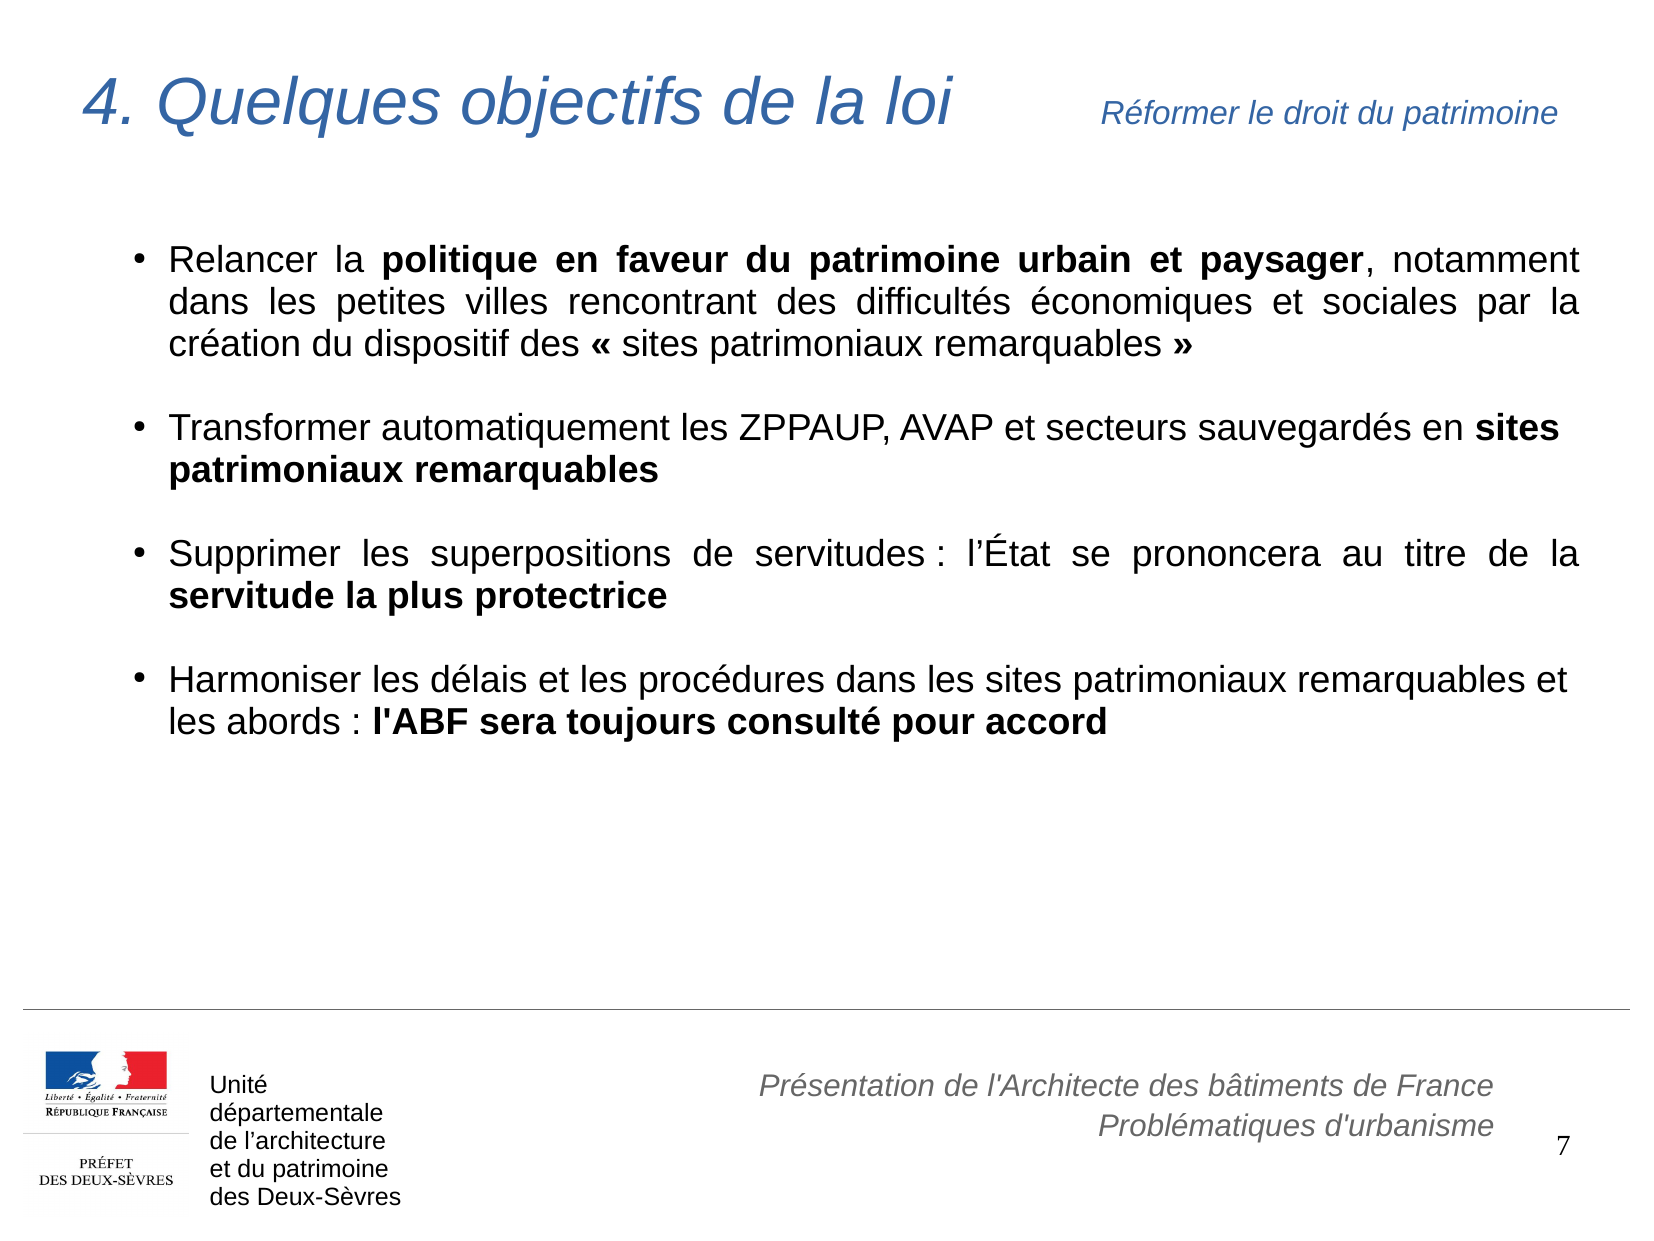

# 4. Quelques objectifs de la loi Réformer le droit du patrimoine
Relancer la politique en faveur du patrimoine urbain et paysager, notamment dans les petites villes rencontrant des difficultés économiques et sociales par la création du dispositif des « sites patrimoniaux remarquables »
Transformer automatiquement les ZPPAUP, AVAP et secteurs sauvegardés en sites patrimoniaux remarquables
Supprimer les superpositions de servitudes : l’État se prononcera au titre de la servitude la plus protectrice
Harmoniser les délais et les procédures dans les sites patrimoniaux remarquables et les abords : l'ABF sera toujours consulté pour accord
Présentation de l'Architecte des bâtiments de France
Problématiques d'urbanisme
Unité
départementale
de l’architecture
et du patrimoine
des Deux-Sèvres
7